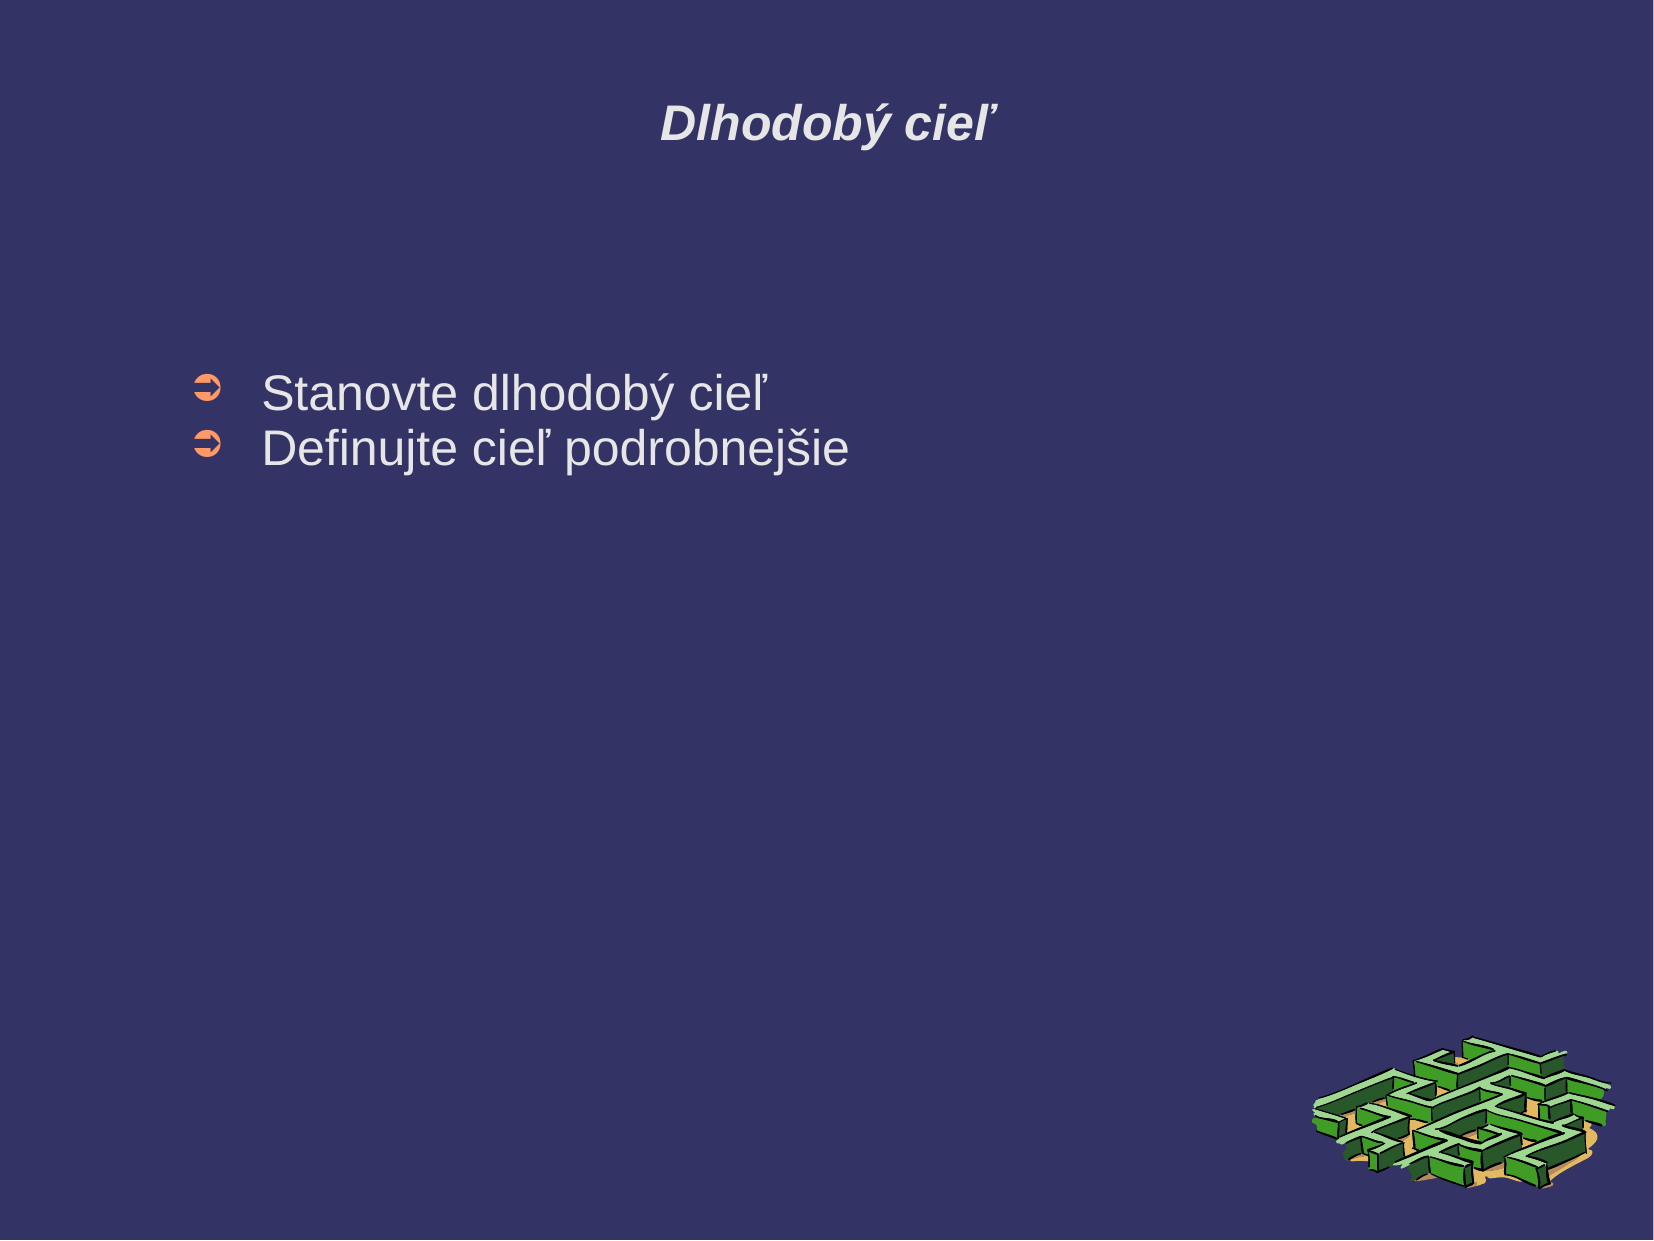

# Dlhodobý cieľ
Stanovte dlhodobý cieľ
Definujte cieľ podrobnejšie